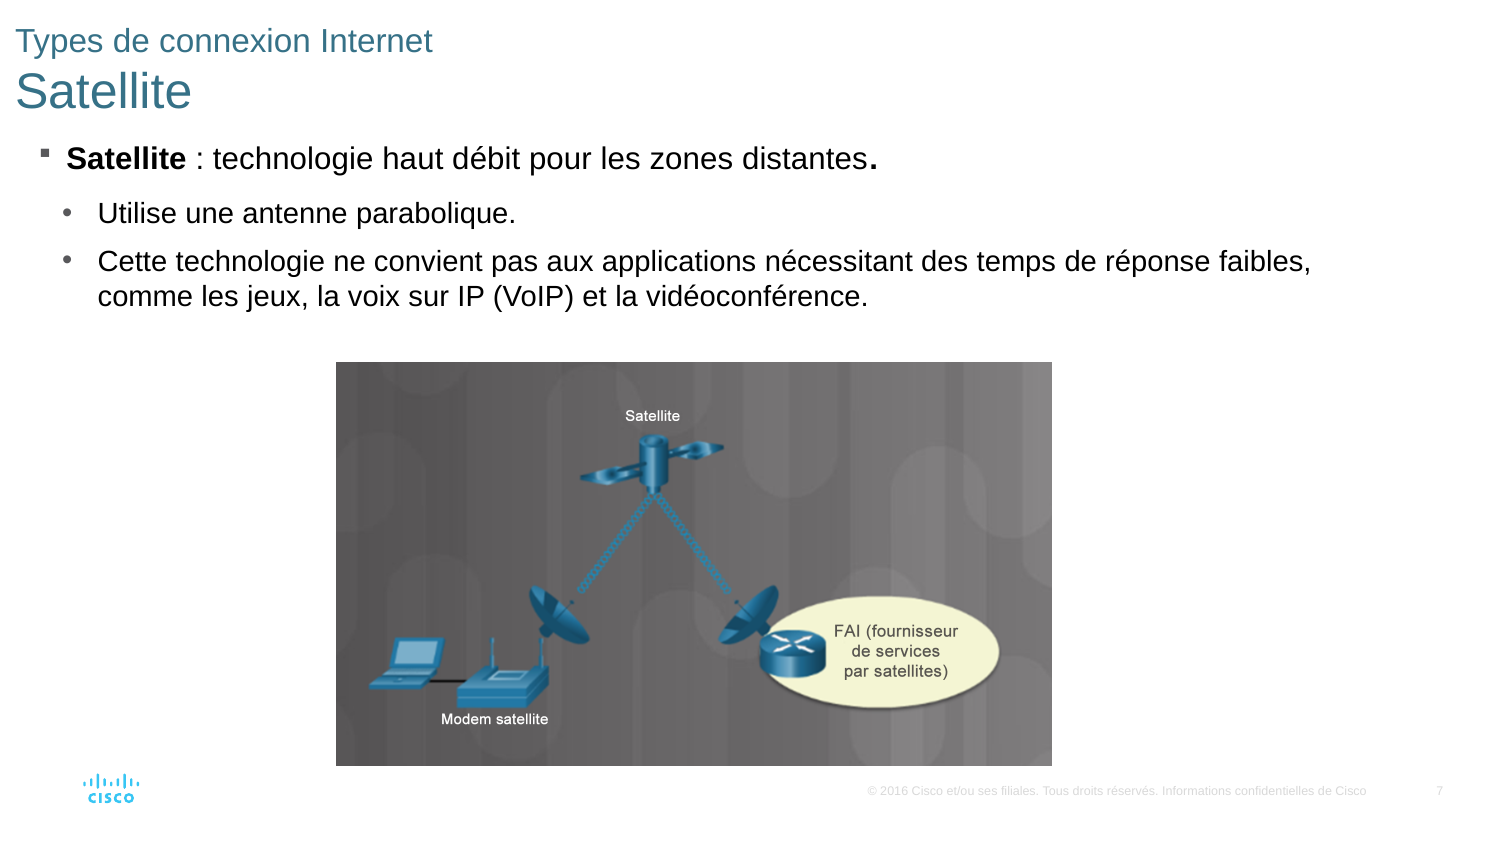

# Types de connexion Internet Satellite
Satellite : technologie haut débit pour les zones distantes.
Utilise une antenne parabolique.
Cette technologie ne convient pas aux applications nécessitant des temps de réponse faibles, comme les jeux, la voix sur IP (VoIP) et la vidéoconférence.